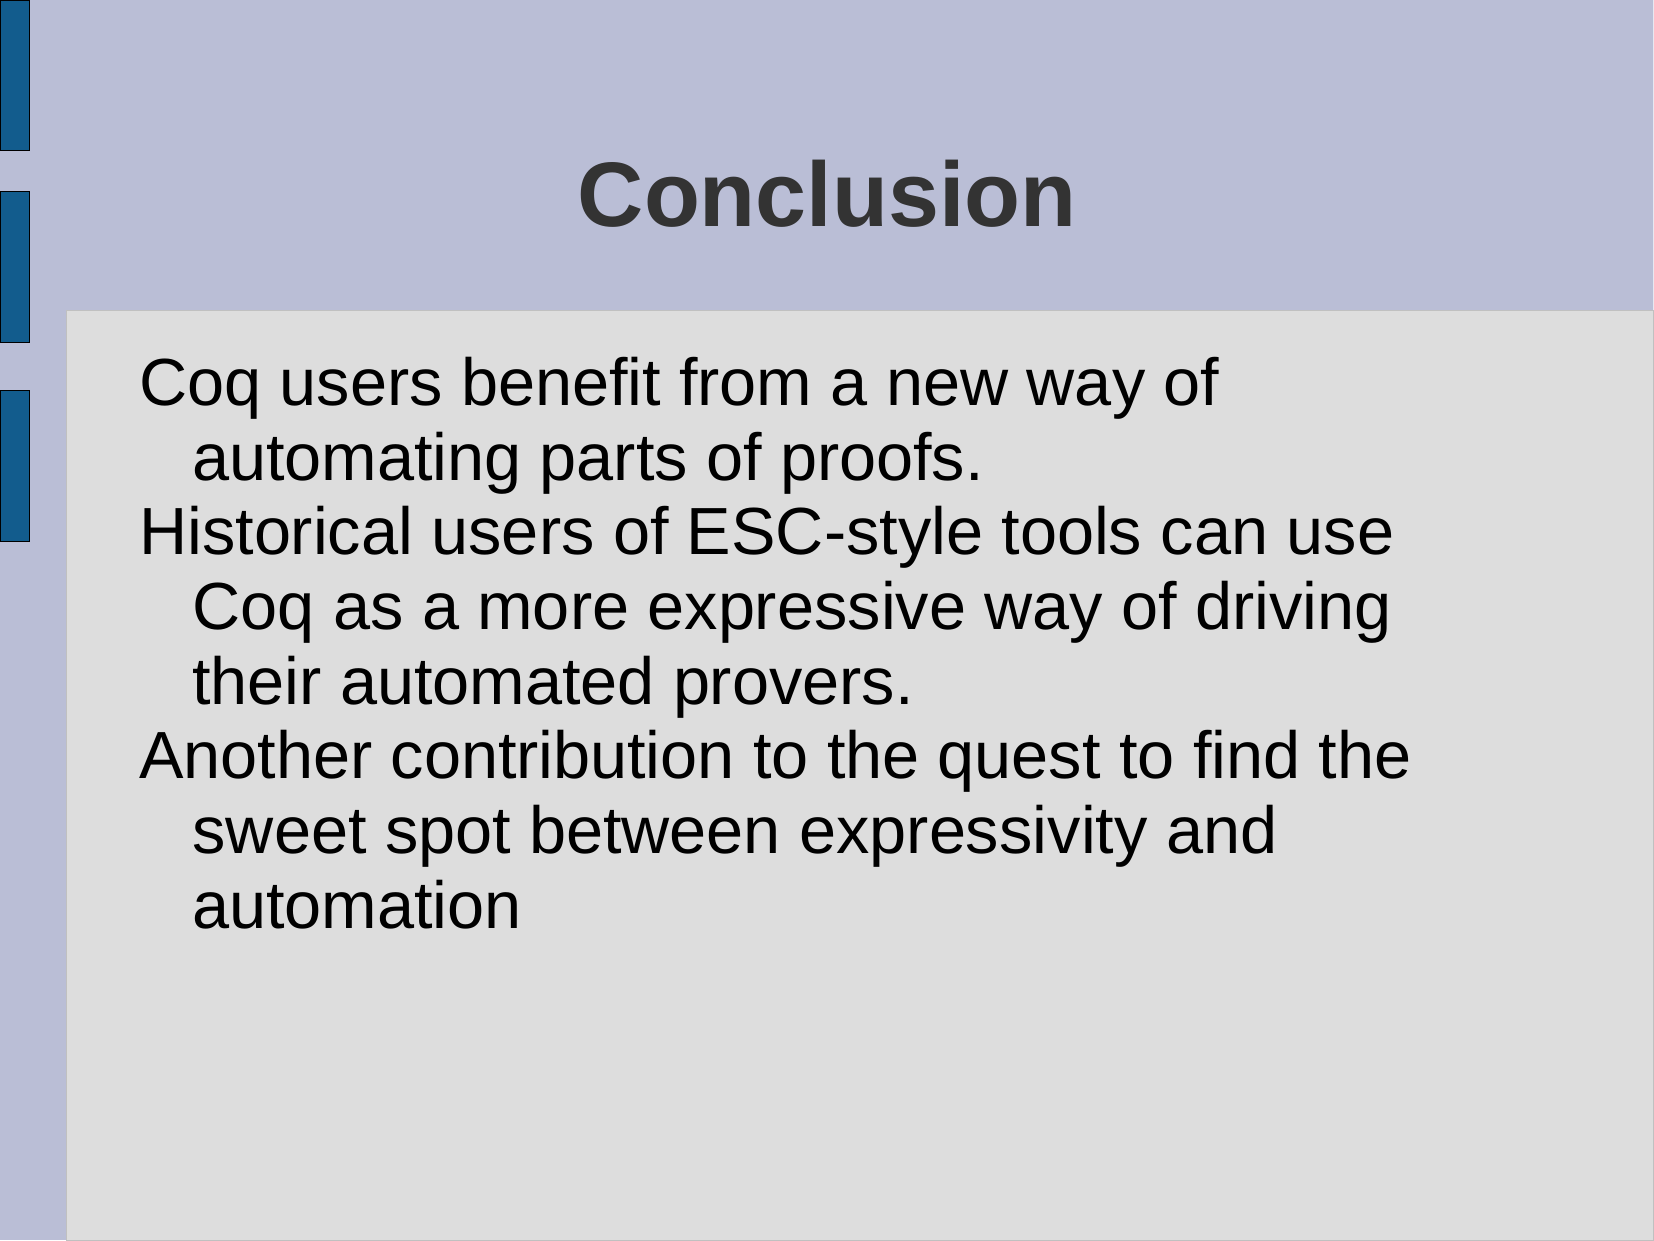

# Conclusion
Coq users benefit from a new way of automating parts of proofs.
Historical users of ESC-style tools can use Coq as a more expressive way of driving their automated provers.
Another contribution to the quest to find the sweet spot between expressivity and automation